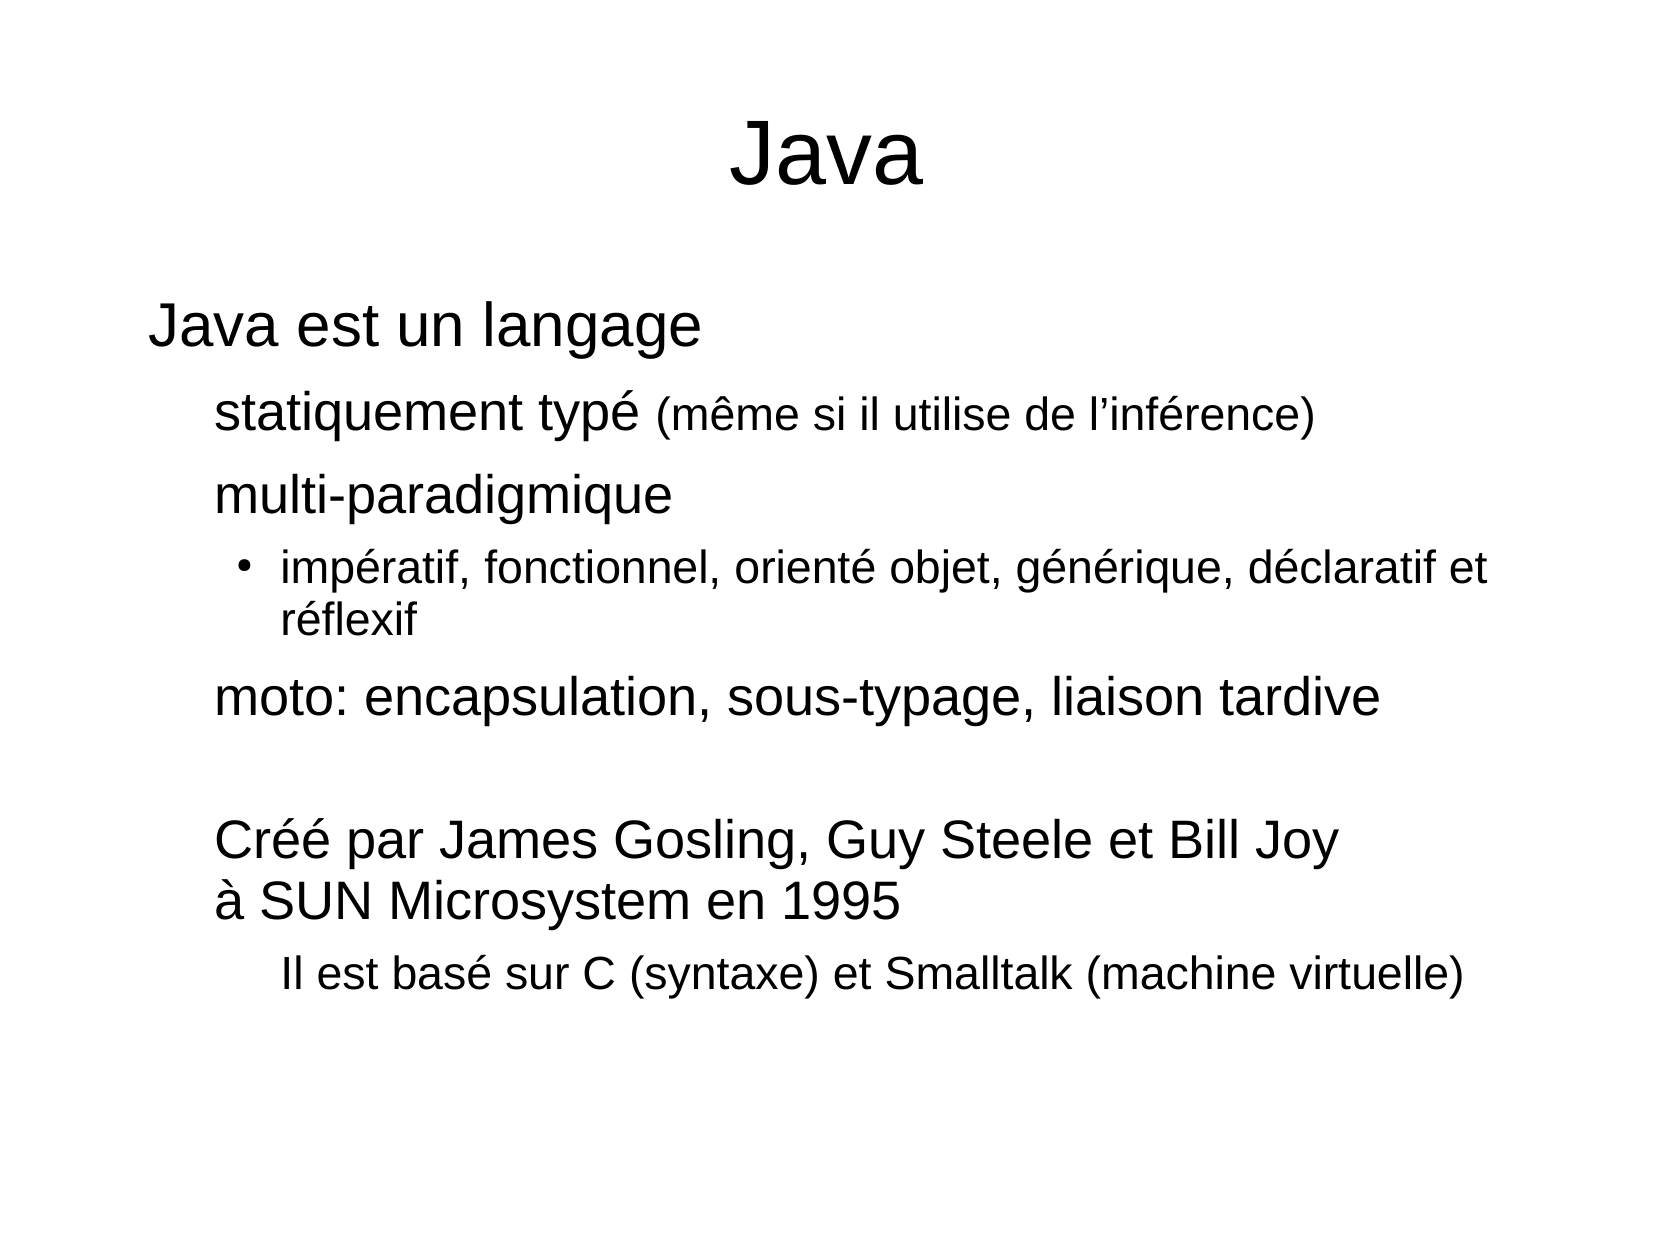

# Java
Java est un langage
statiquement typé (même si il utilise de l’inférence)
multi-paradigmique
impératif, fonctionnel, orienté objet, générique, déclaratif et réflexif
moto: encapsulation, sous-typage, liaison tardive
Créé par James Gosling, Guy Steele et Bill Joy
à SUN Microsystem en 1995
Il est basé sur C (syntaxe) et Smalltalk (machine virtuelle)